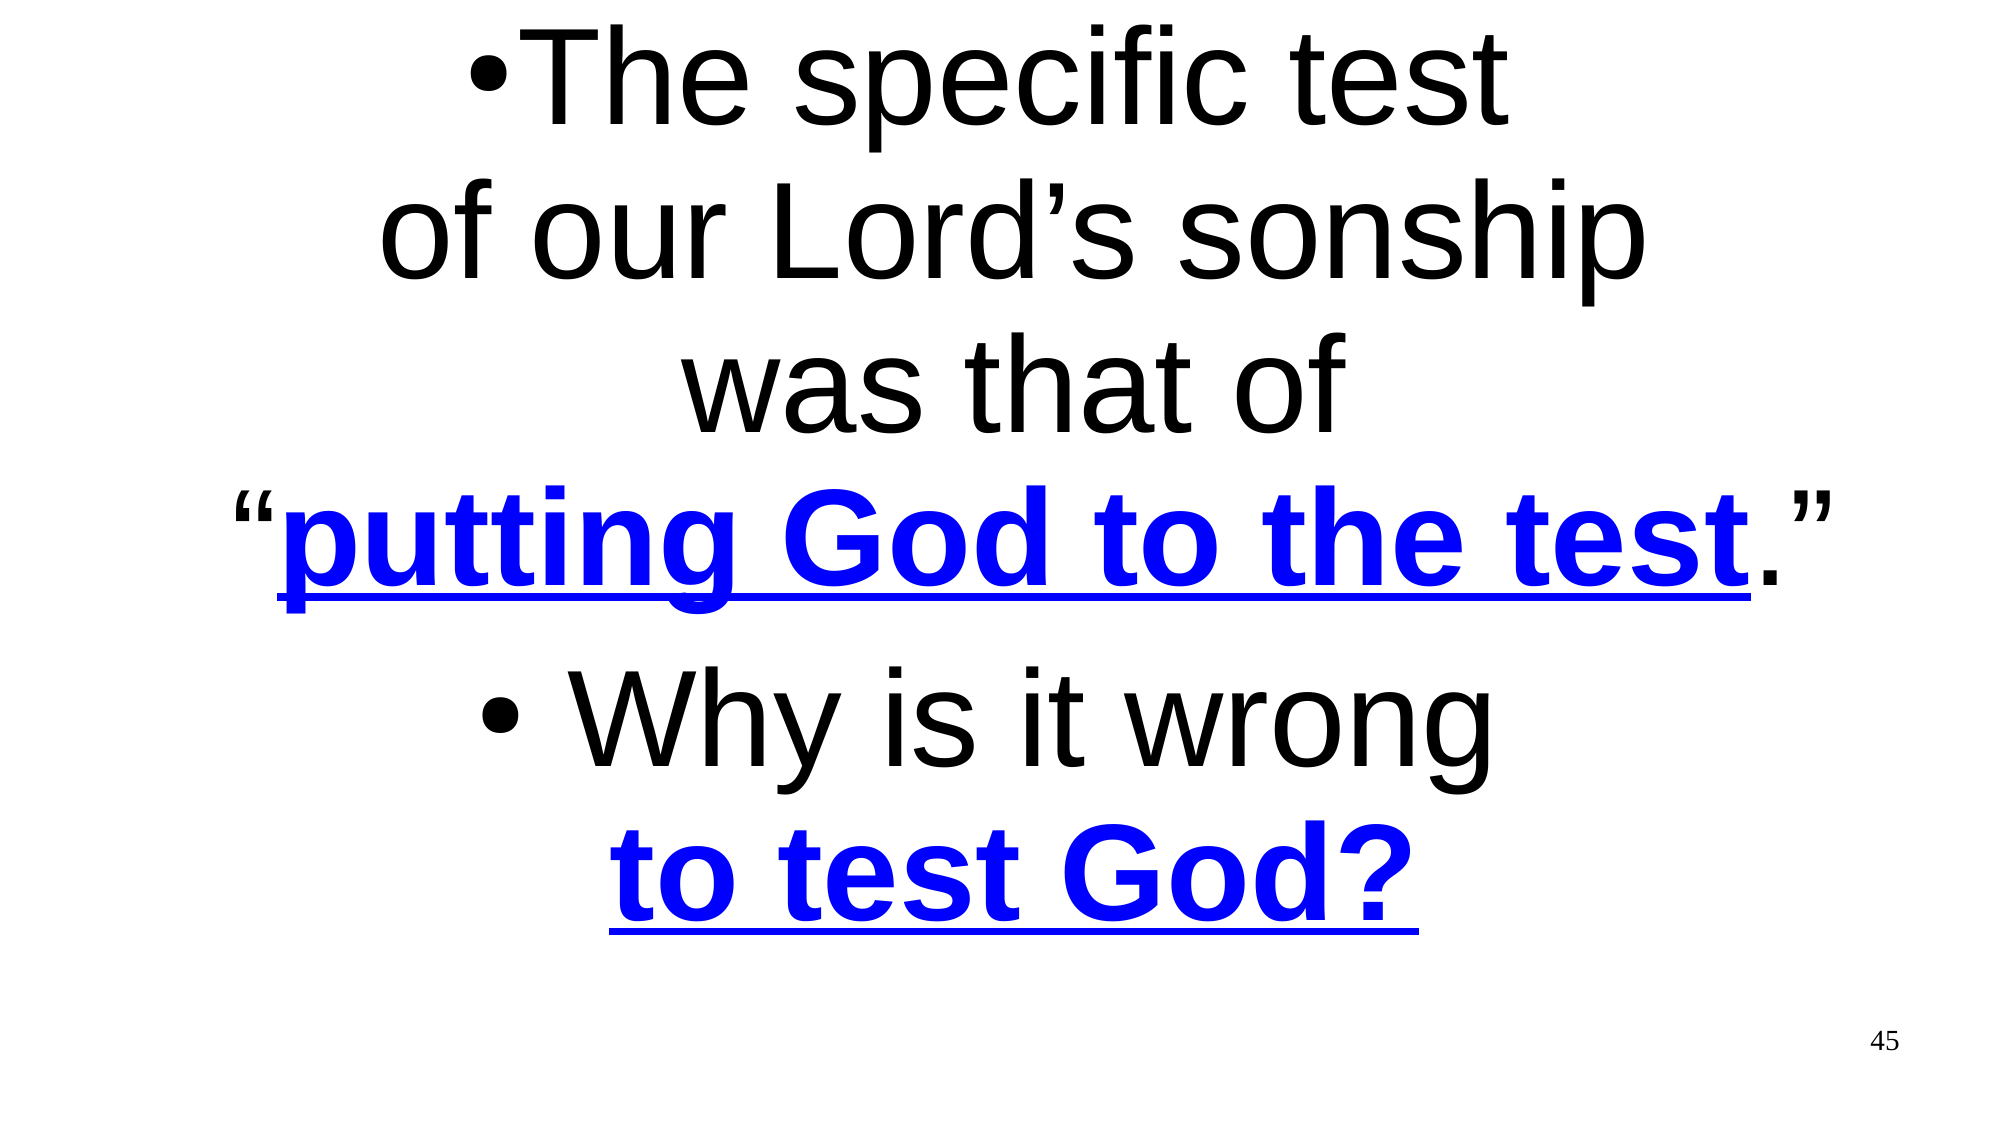

# The specific test of our Lord’s sonship was that of “putting God to the test.”
 Why is it wrong
to test God?
45